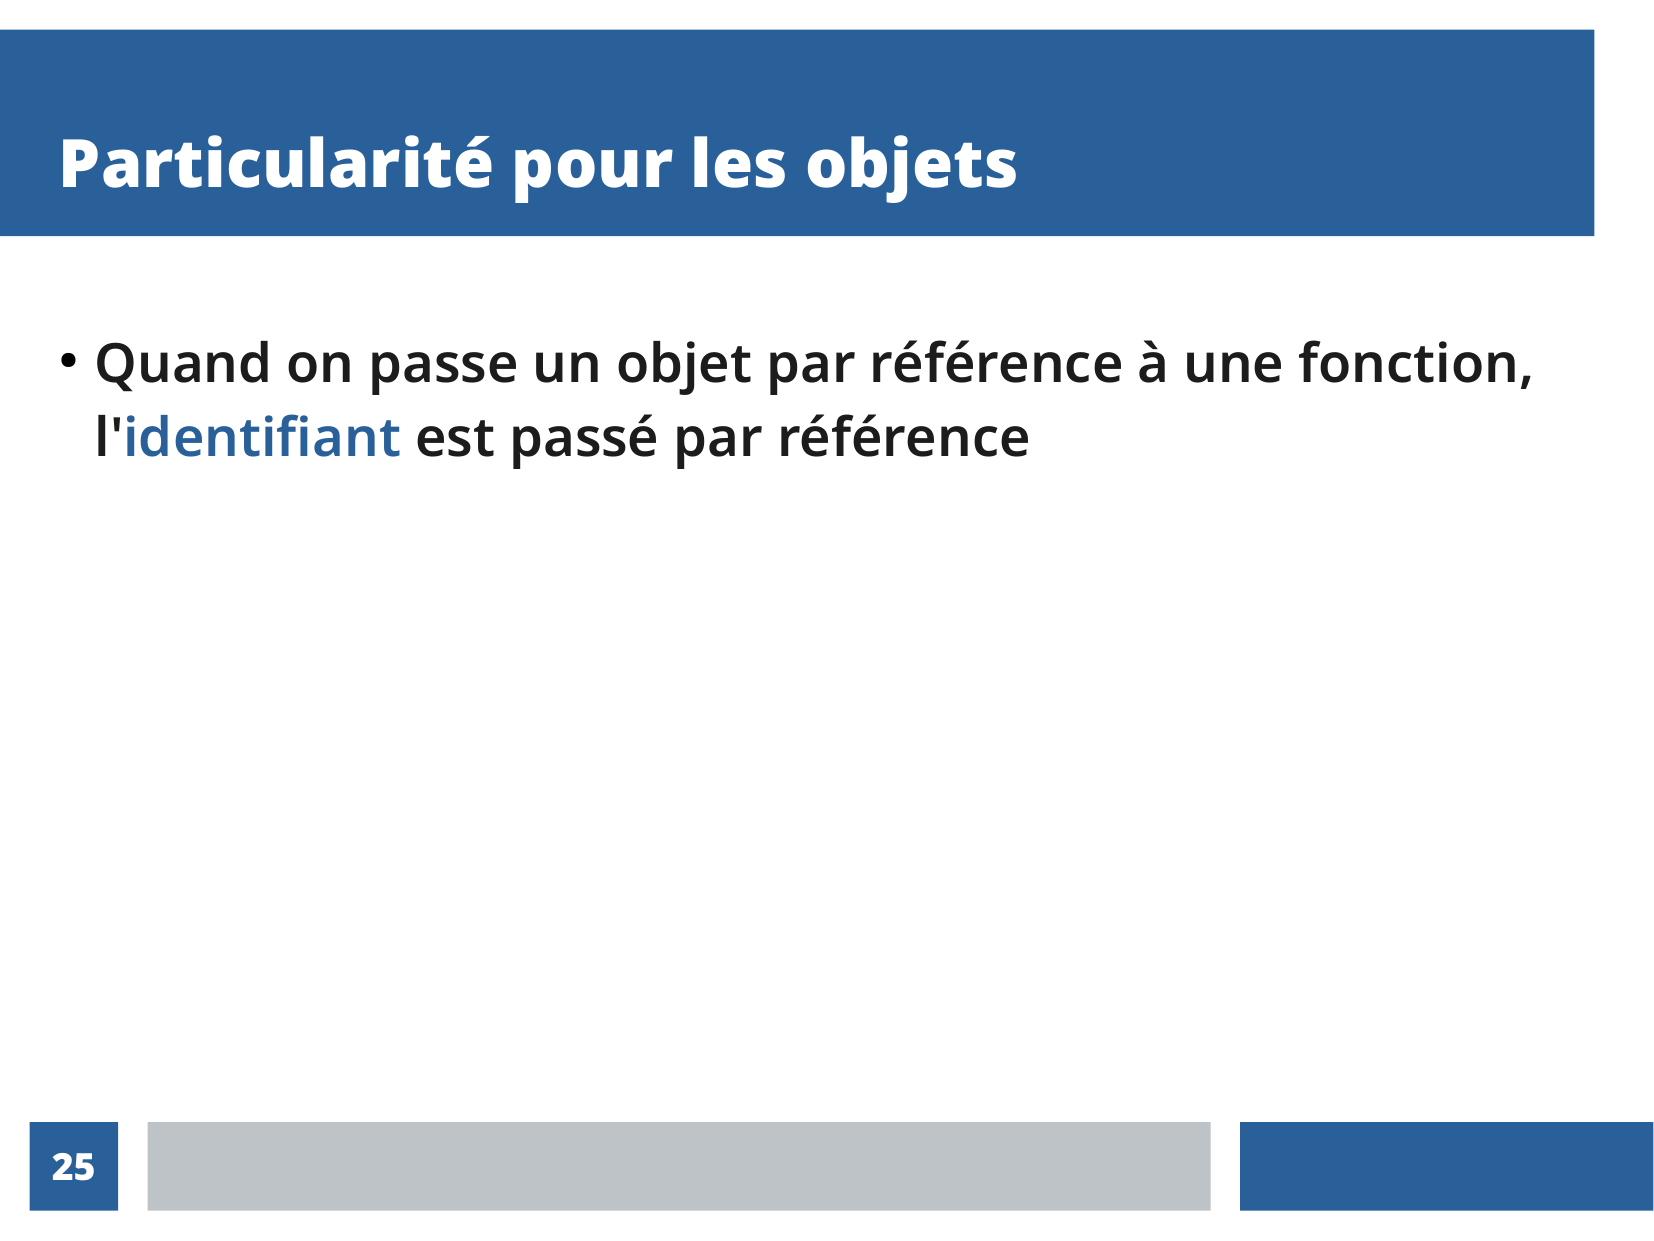

# Particularité pour les objets
Quand on passe un objet par référence à une fonction, l'identifiant est passé par référence
25